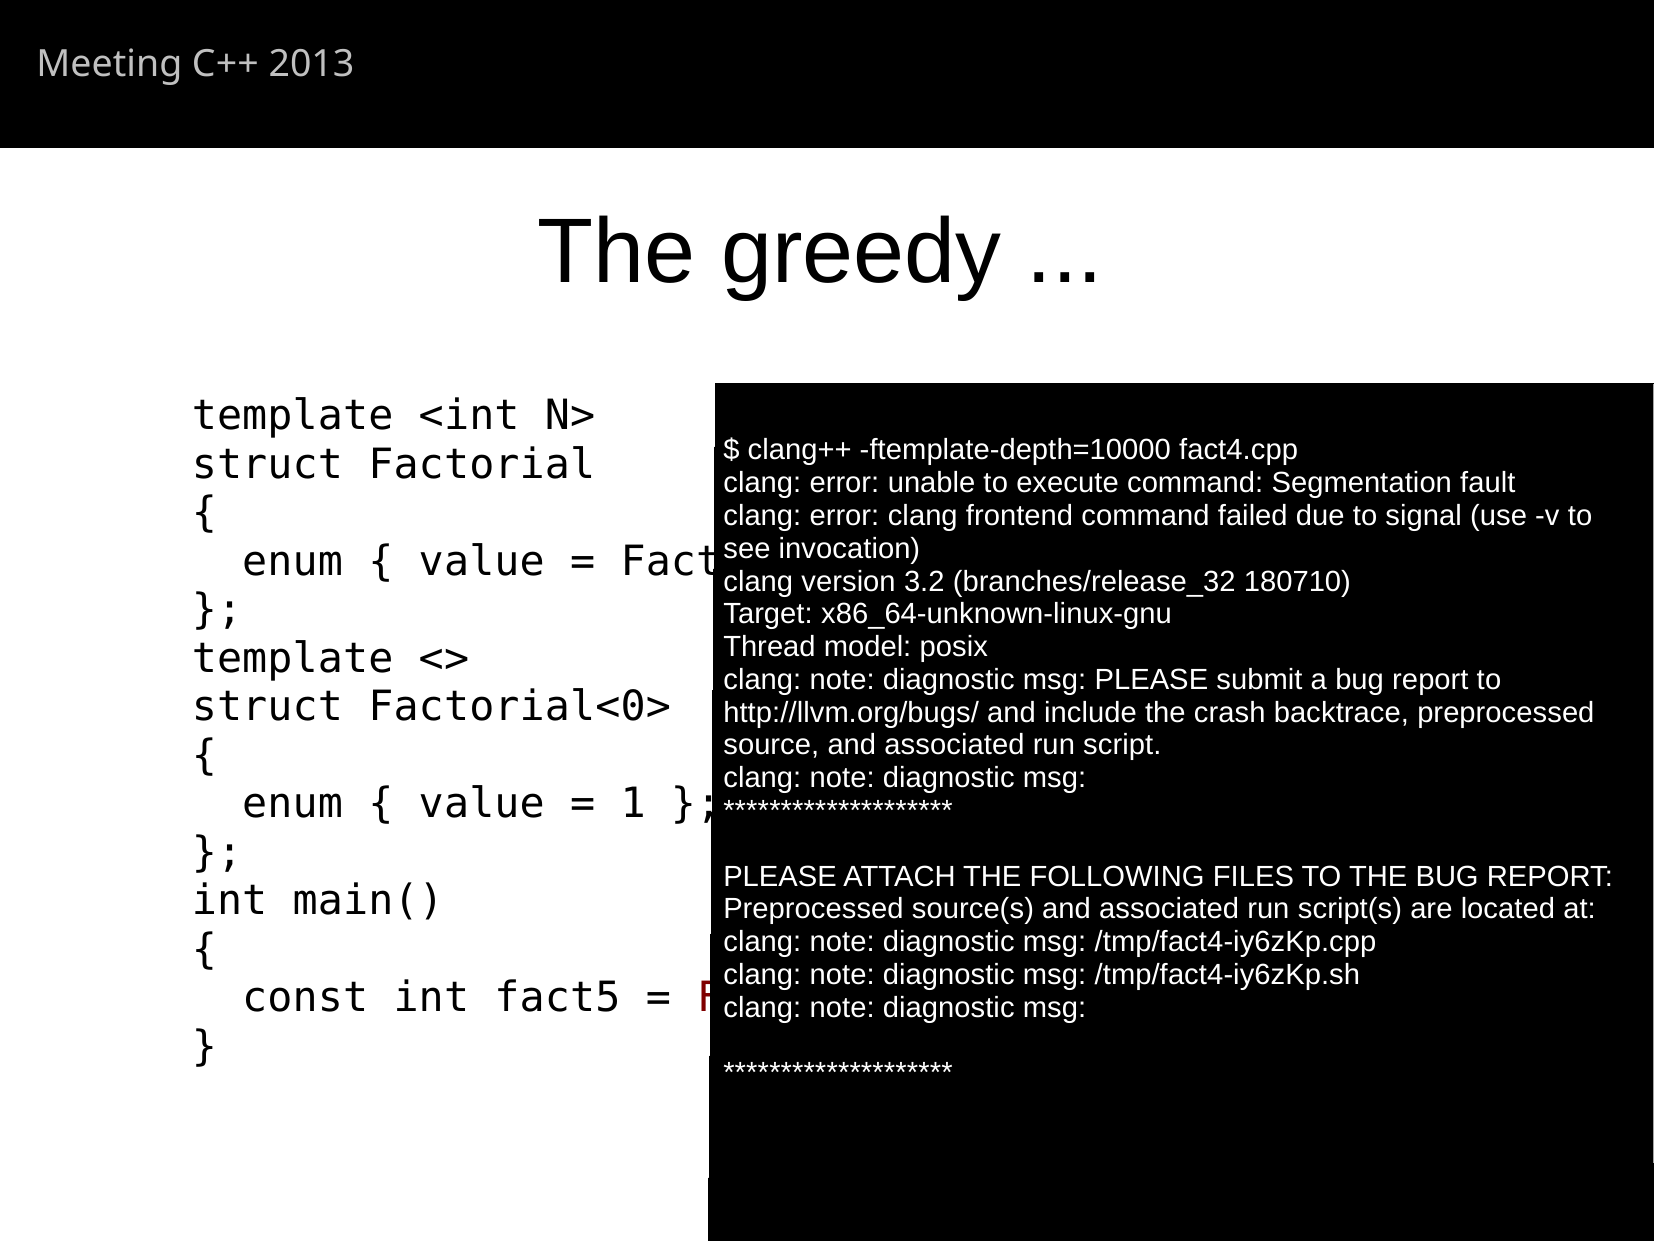

# The greedy ...
template <int N>
struct Factorial
{
 enum { value = Factorial<N-1>::value * N };
};
template <>
struct Factorial<0>
{
 enum { value = 1 };
};
int main()
{
 const int fact5 = Factorial<-5>::value;
}
$ clang++ -ftemplate-depth=10000 fact4.cpp
clang: error: unable to execute command: Segmentation fault
clang: error: clang frontend command failed due to signal (use -v to see invocation)
clang version 3.2 (branches/release_32 180710)
Target: x86_64-unknown-linux-gnu
Thread model: posix
clang: note: diagnostic msg: PLEASE submit a bug report to http://llvm.org/bugs/ and include the crash backtrace, preprocessed source, and associated run script.
clang: note: diagnostic msg:
********************
PLEASE ATTACH THE FOLLOWING FILES TO THE BUG REPORT:
Preprocessed source(s) and associated run script(s) are located at:
clang: note: diagnostic msg: /tmp/fact4-iy6zKp.cpp
clang: note: diagnostic msg: /tmp/fact4-iy6zKp.sh
clang: note: diagnostic msg:
********************
$ clang++ -ftemplate-depth=10000 fact4.cpp